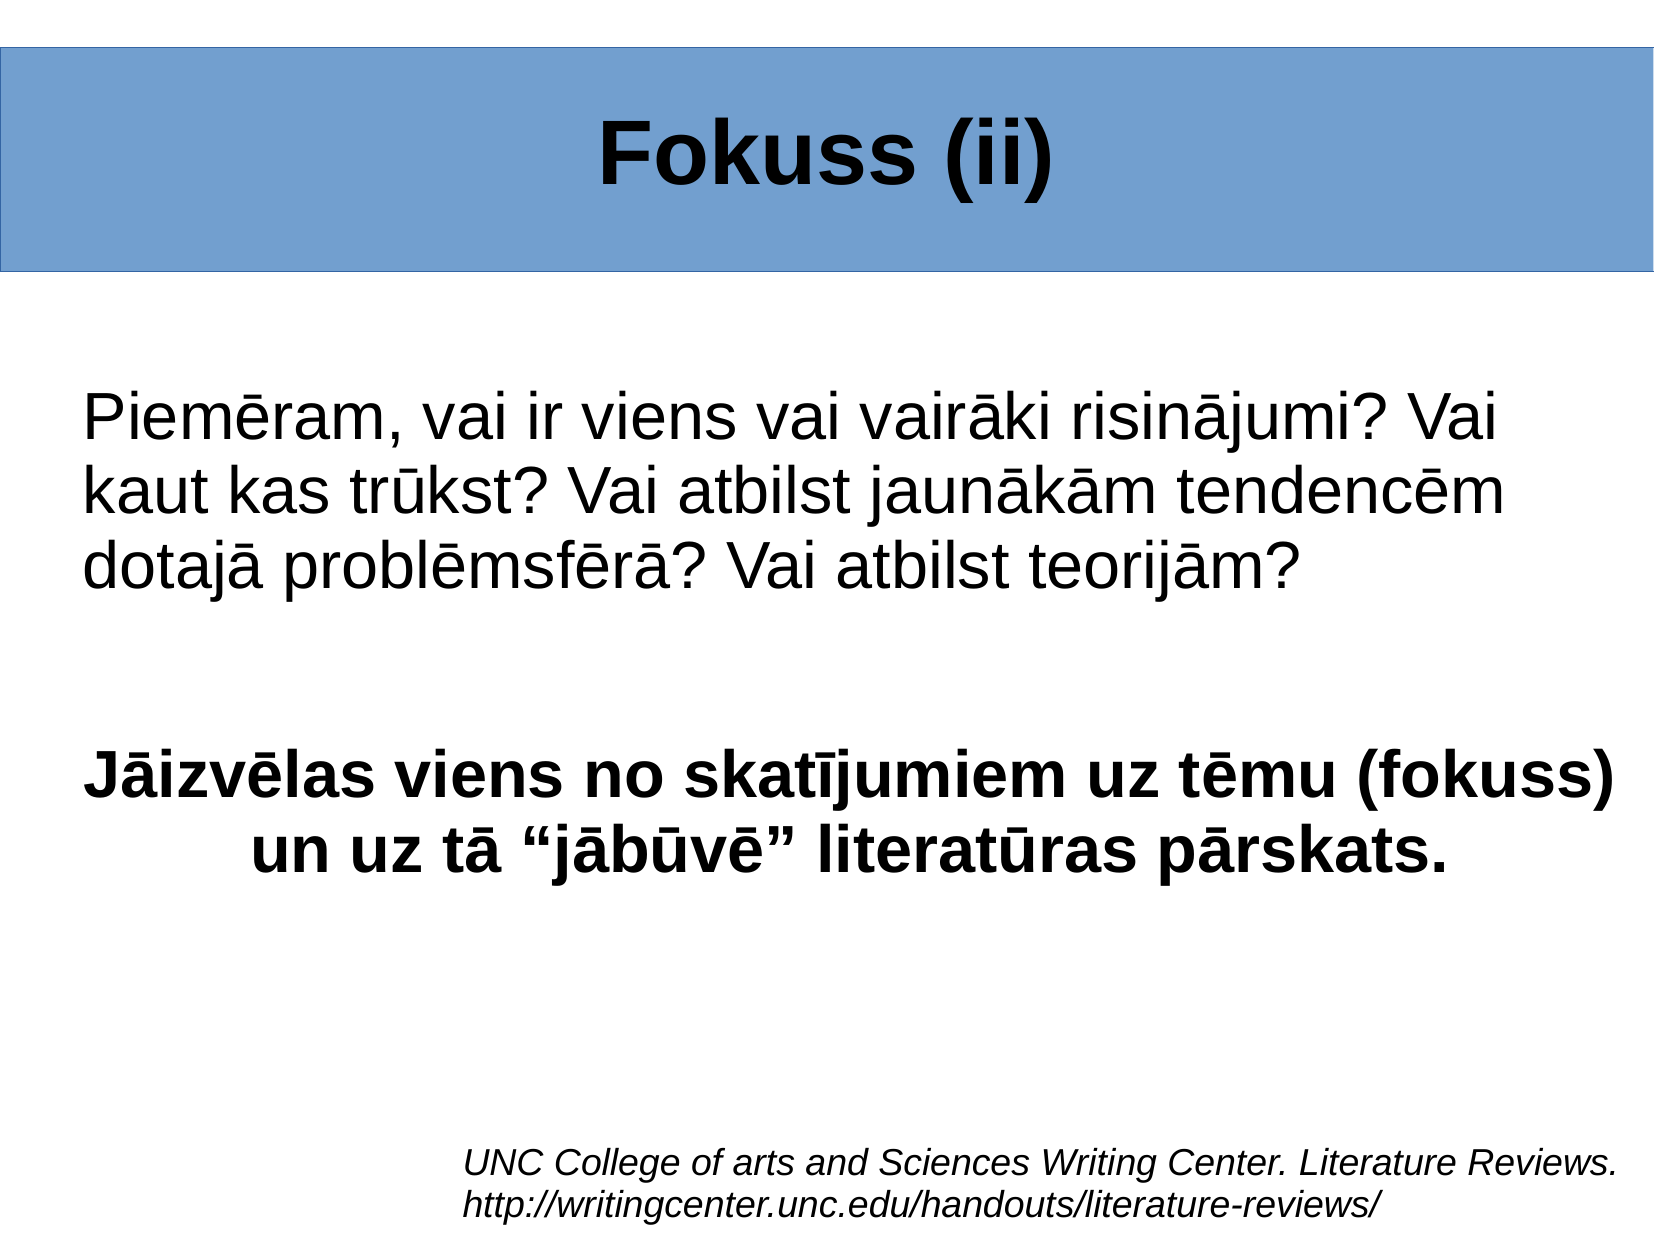

# Fokuss (ii)
Piemēram, vai ir viens vai vairāki risinājumi? Vai kaut kas trūkst? Vai atbilst jaunākām tendencēm dotajā problēmsfērā? Vai atbilst teorijām?
Jāizvēlas viens no skatījumiem uz tēmu (fokuss) un uz tā “jābūvē” literatūras pārskats.
UNC College of arts and Sciences Writing Center. Literature Reviews.
http://writingcenter.unc.edu/handouts/literature-reviews/